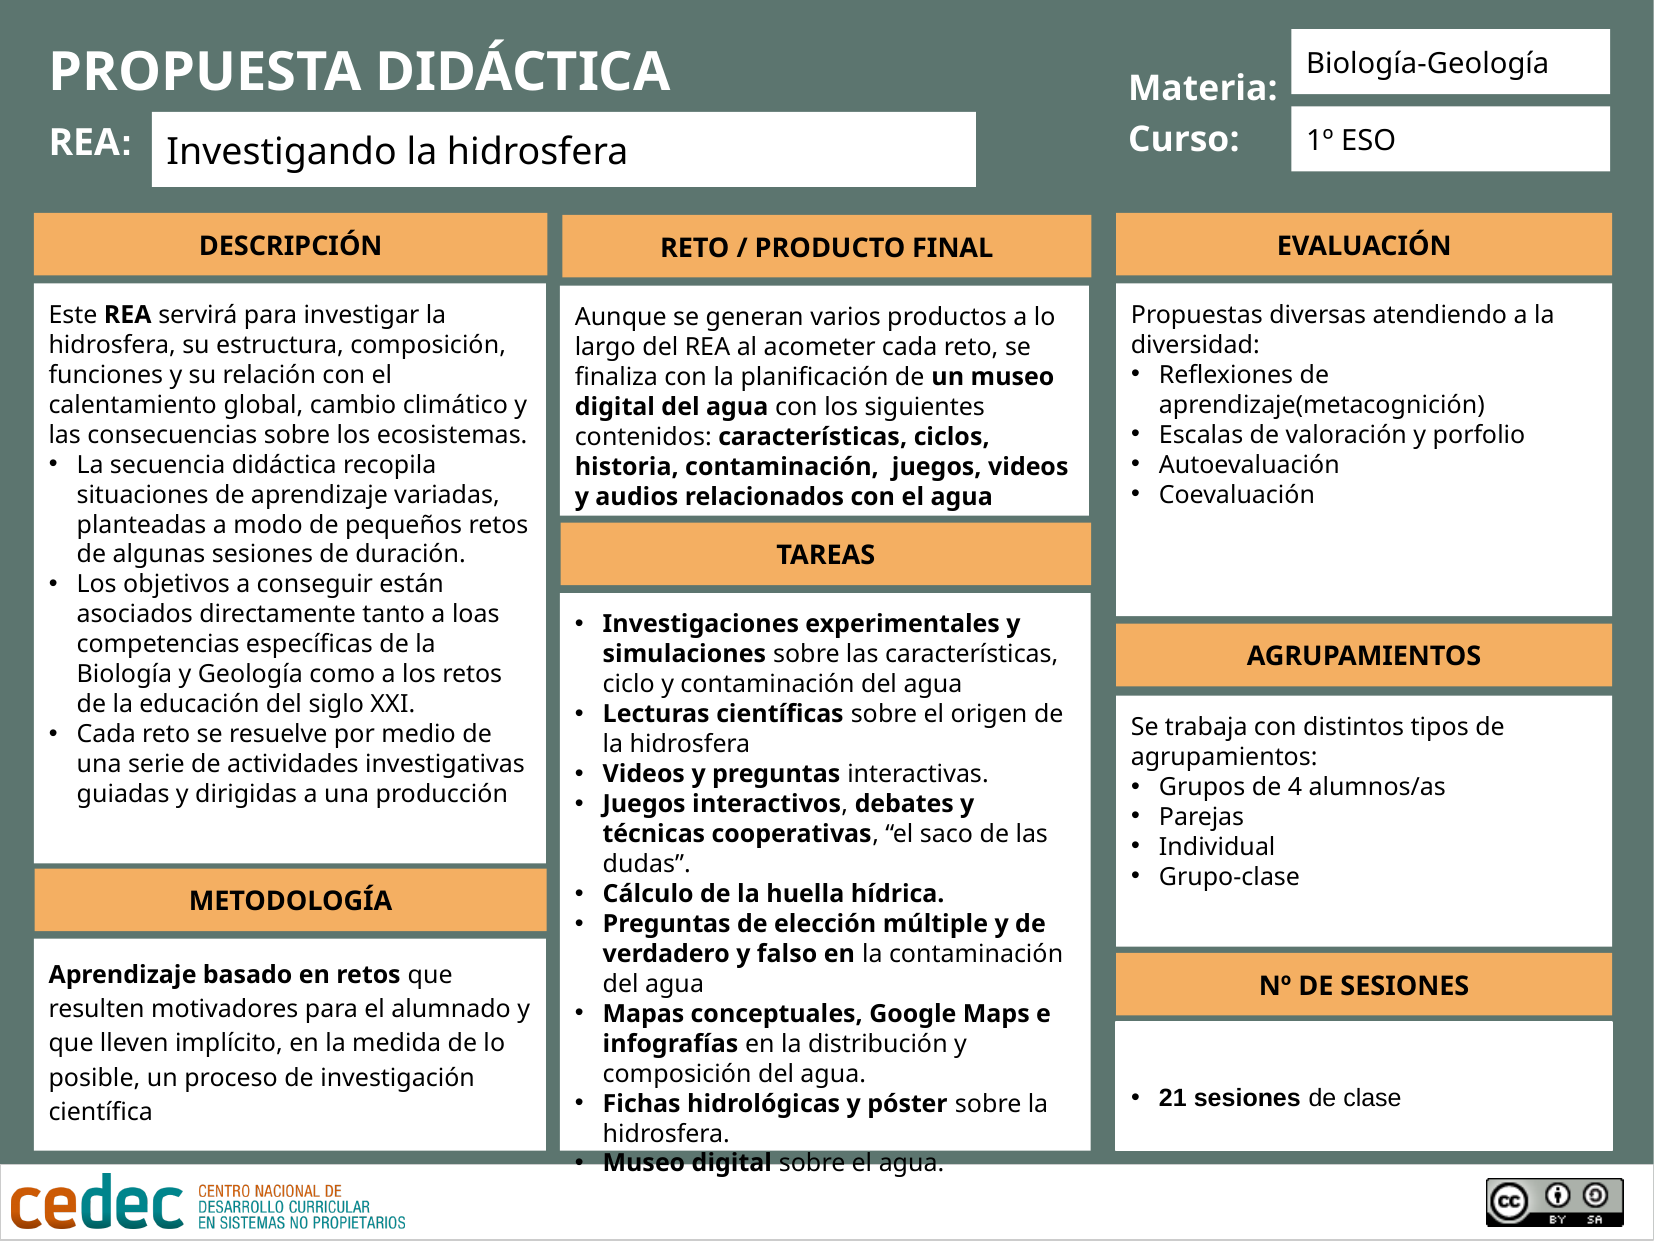

PROPUESTA DIDÁCTICA
Biología-Geología
Materia:
1º ESO
Curso:
REA:
Investigando la hidrosfera
DESCRIPCIÓN
EVALUACIÓN
RETO / PRODUCTO FINAL
Este REA servirá para investigar la hidrosfera, su estructura, composición, funciones y su relación con el calentamiento global, cambio climático y las consecuencias sobre los ecosistemas.
La secuencia didáctica recopila situaciones de aprendizaje variadas, planteadas a modo de pequeños retos de algunas sesiones de duración.
Los objetivos a conseguir están asociados directamente tanto a loas competencias específicas de la Biología y Geología como a los retos de la educación del siglo XXI.
Cada reto se resuelve por medio de una serie de actividades investigativas guiadas y dirigidas a una producción
Propuestas diversas atendiendo a la diversidad:
Reflexiones de aprendizaje(metacognición)
Escalas de valoración y porfolio
Autoevaluación
Coevaluación
Aunque se generan varios productos a lo largo del REA al acometer cada reto, se finaliza con la planificación de un museo digital del agua con los siguientes contenidos: características, ciclos, historia, contaminación, juegos, videos y audios relacionados con el agua
TAREAS
Investigaciones experimentales y simulaciones sobre las características, ciclo y contaminación del agua
Lecturas científicas sobre el origen de la hidrosfera
Videos y preguntas interactivas.
Juegos interactivos, debates y técnicas cooperativas, “el saco de las dudas”.
Cálculo de la huella hídrica.
Preguntas de elección múltiple y de verdadero y falso en la contaminación del agua
Mapas conceptuales, Google Maps e infografías en la distribución y composición del agua.
Fichas hidrológicas y póster sobre la hidrosfera.
Museo digital sobre el agua.
AGRUPAMIENTOS
Se trabaja con distintos tipos de agrupamientos:
Grupos de 4 alumnos/as
Parejas
Individual
Grupo-clase
METODOLOGÍA
Aprendizaje basado en retos que resulten motivadores para el alumnado y que lleven implícito, en la medida de lo posible, un proceso de investigación científica
Nº DE SESIONES
21 sesiones de clase